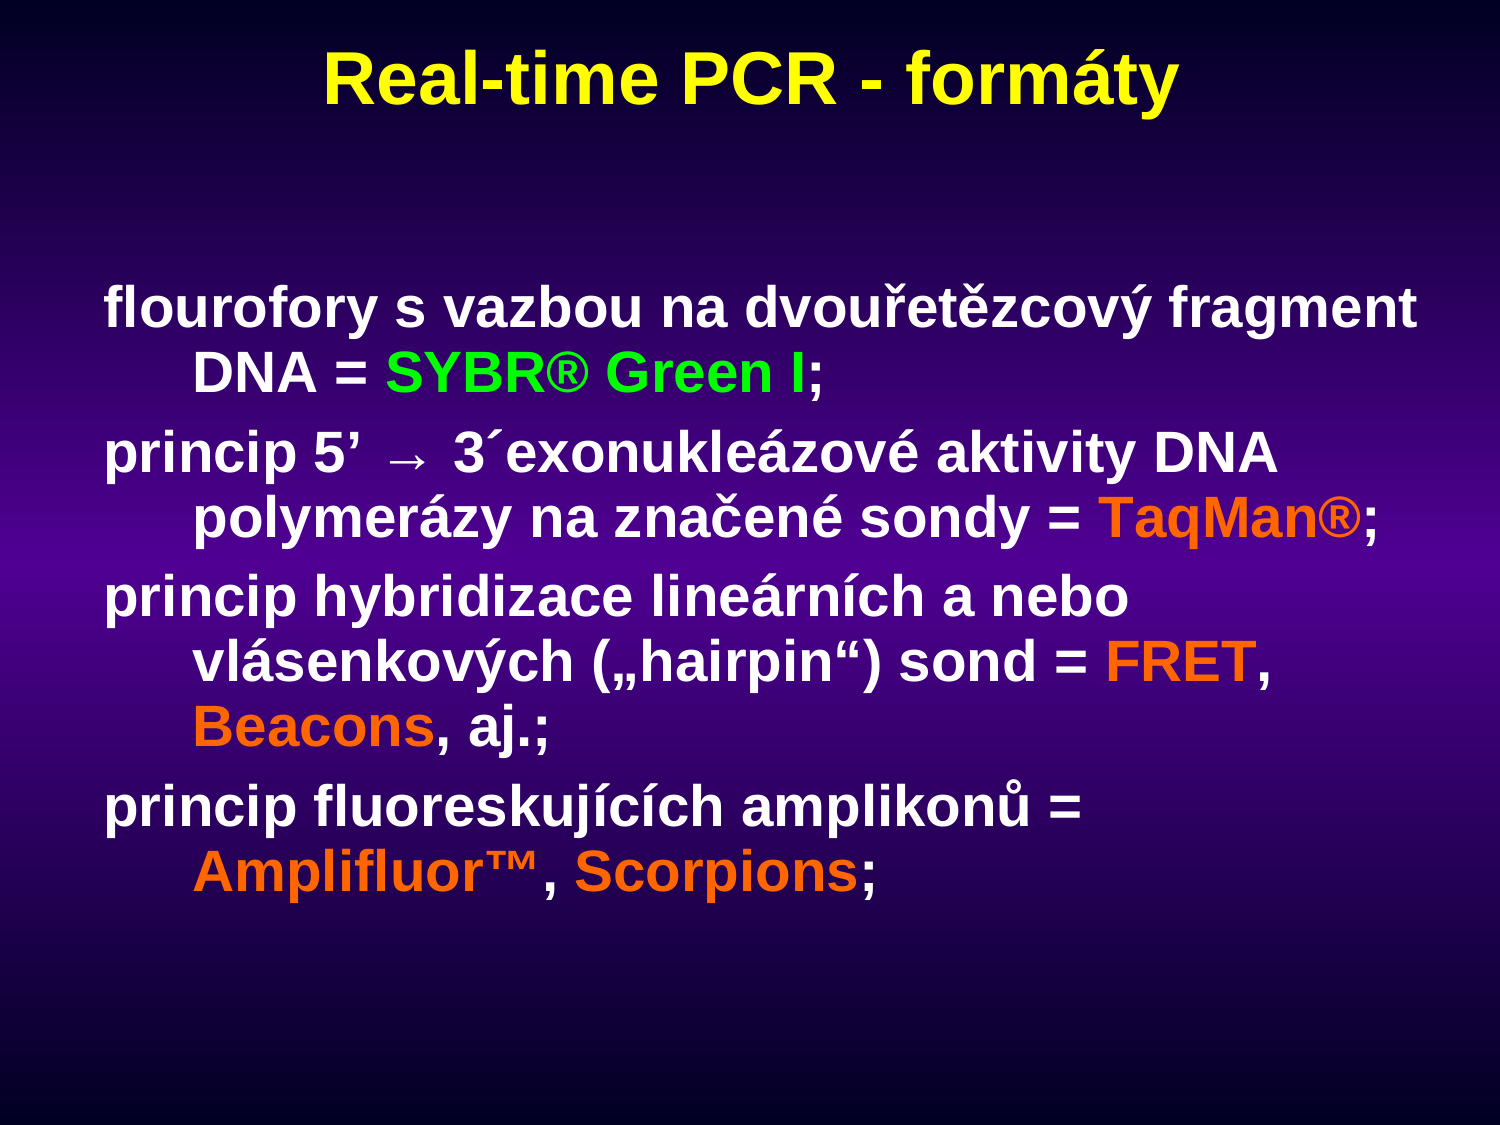

# Real-time PCR - formáty
flourofory s vazbou na dvouřetězcový fragment DNA = SYBR® Green I;
princip 5’ → 3´exonukleázové aktivity DNA polymerázy na značené sondy = TaqMan®;
princip hybridizace lineárních a nebo vlásenkových („hairpin“) sond = FRET, Beacons, aj.;
princip fluoreskujících amplikonů = Amplifluor™, Scorpions;